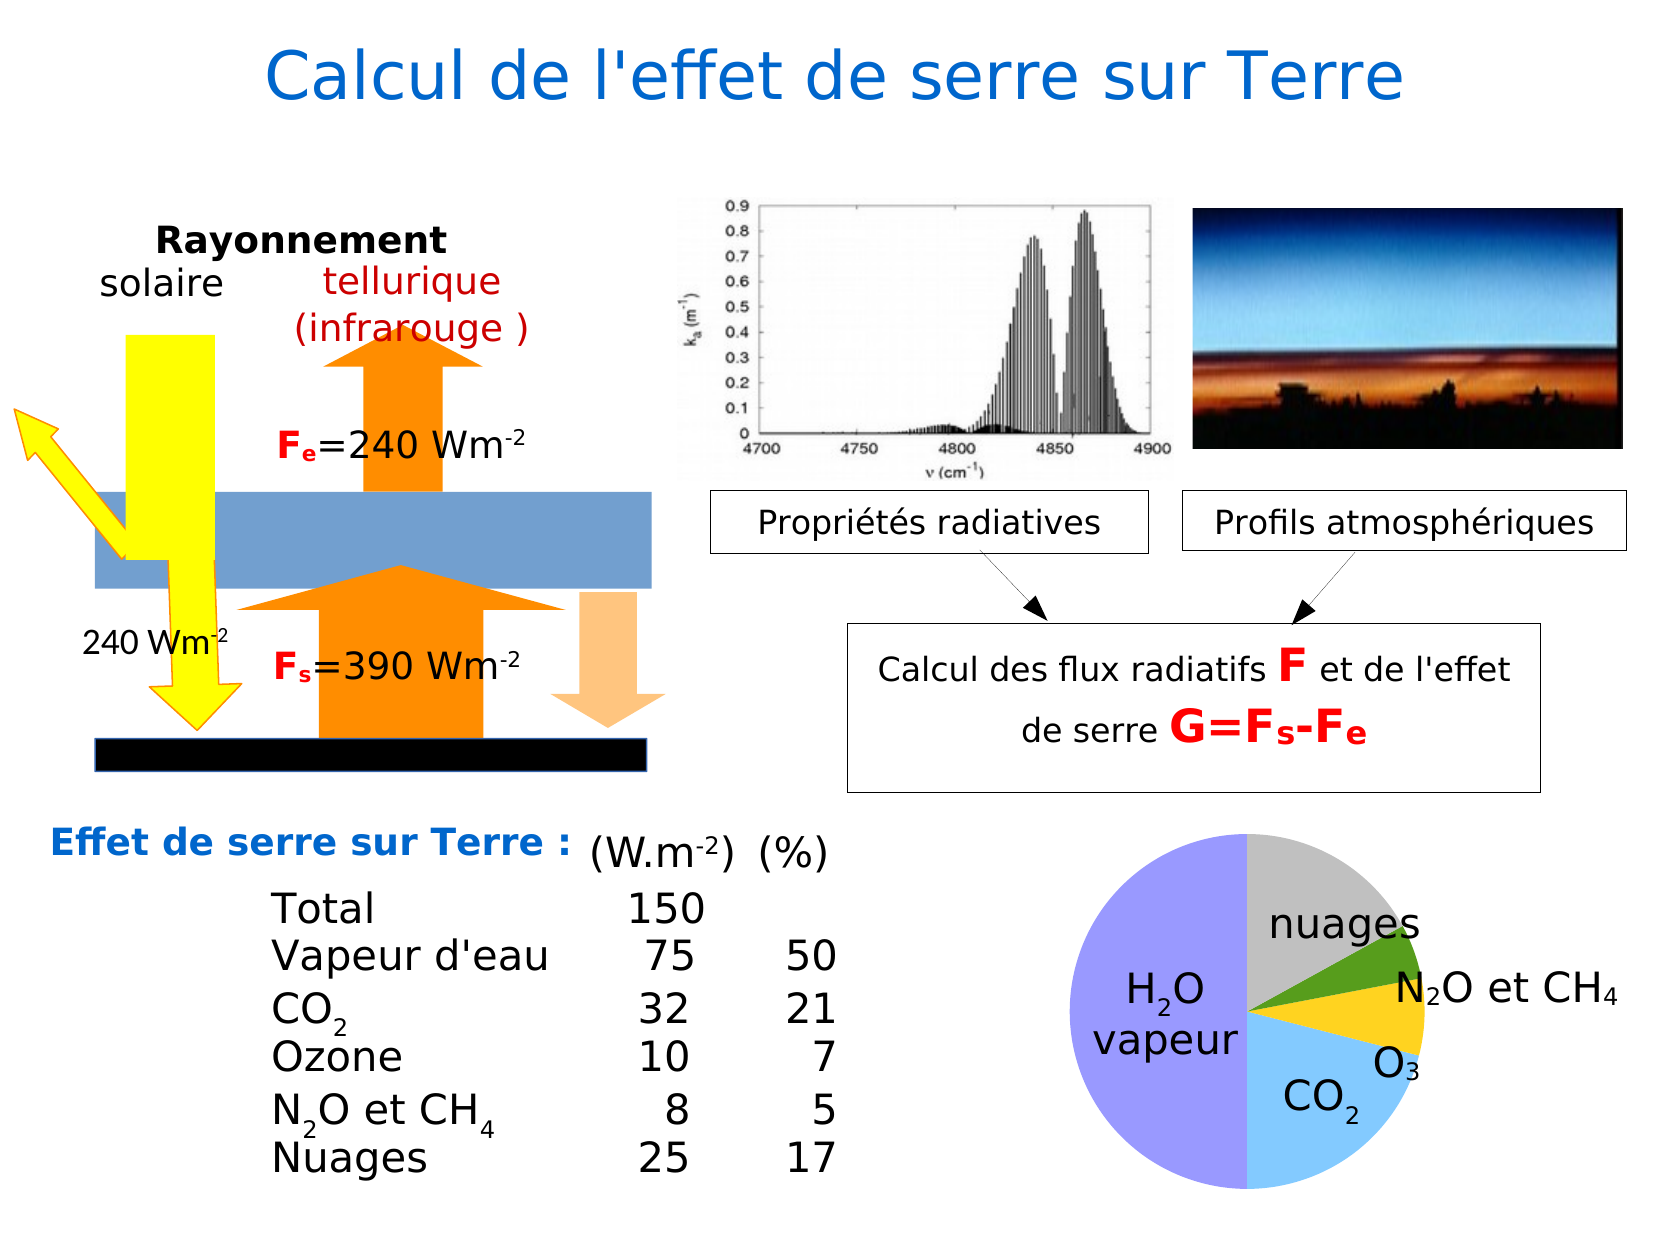

Calcul de l'effet de serre sur Terre
Rayonnement
tellurique
(infrarouge )
solaire
Fe=240 Wm-2
240 Wm-2
Fs=390 Wm-2
Profils atmosphériques
Propriétés radiatives
Calcul des flux radiatifs F et de l'effet de serre G=Fs-Fe
Effet de serre sur Terre :
### Chart
| Category | 3 colonne |
|---|---|
| None | 50.0 |
| None | 21.0 |
| None | 7.0 |
| None | 5.0 |
| None | 17.0 |# (W.m-2)	(%)
Total 150
Vapeur d'eau	 75		50
CO2 				32		21
Ozone 			10		 7
N2O et CH4		 8		 5
Nuages			25		17
nuages
N2O et CH4
H2O
vapeur
O3
CO2